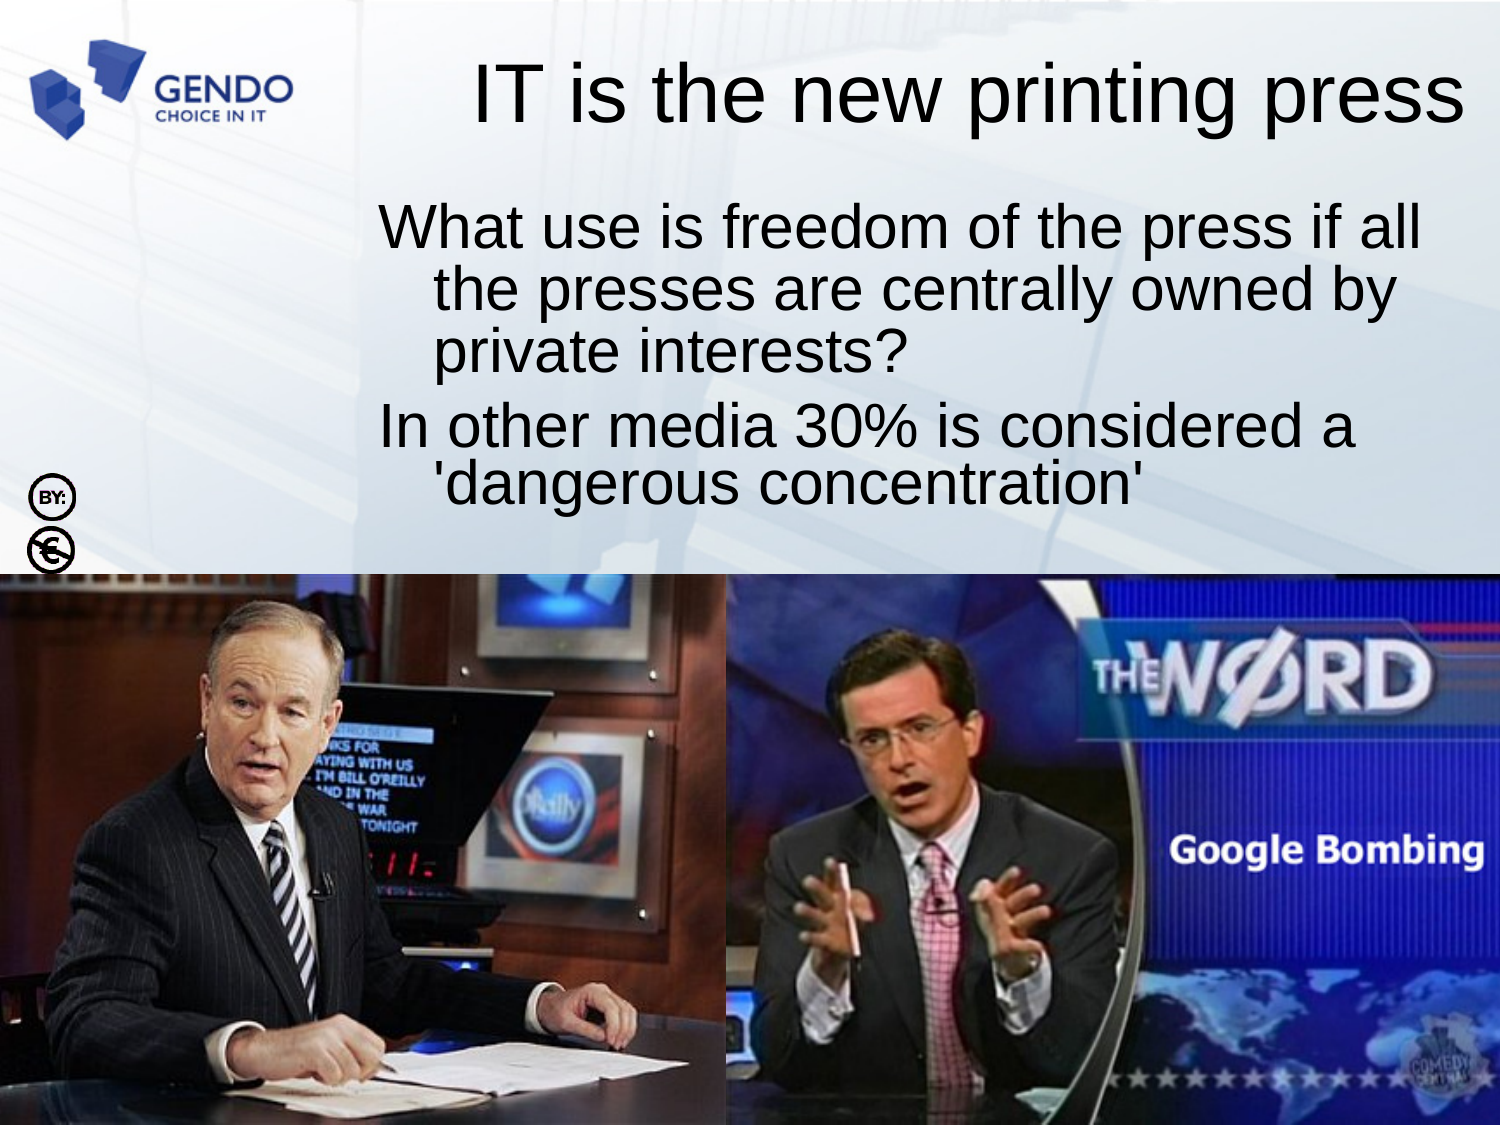

# IT is the new printing press
What use is freedom of the press if all the presses are centrally owned by private interests?
In other media 30% is considered a 'dangerous concentration'